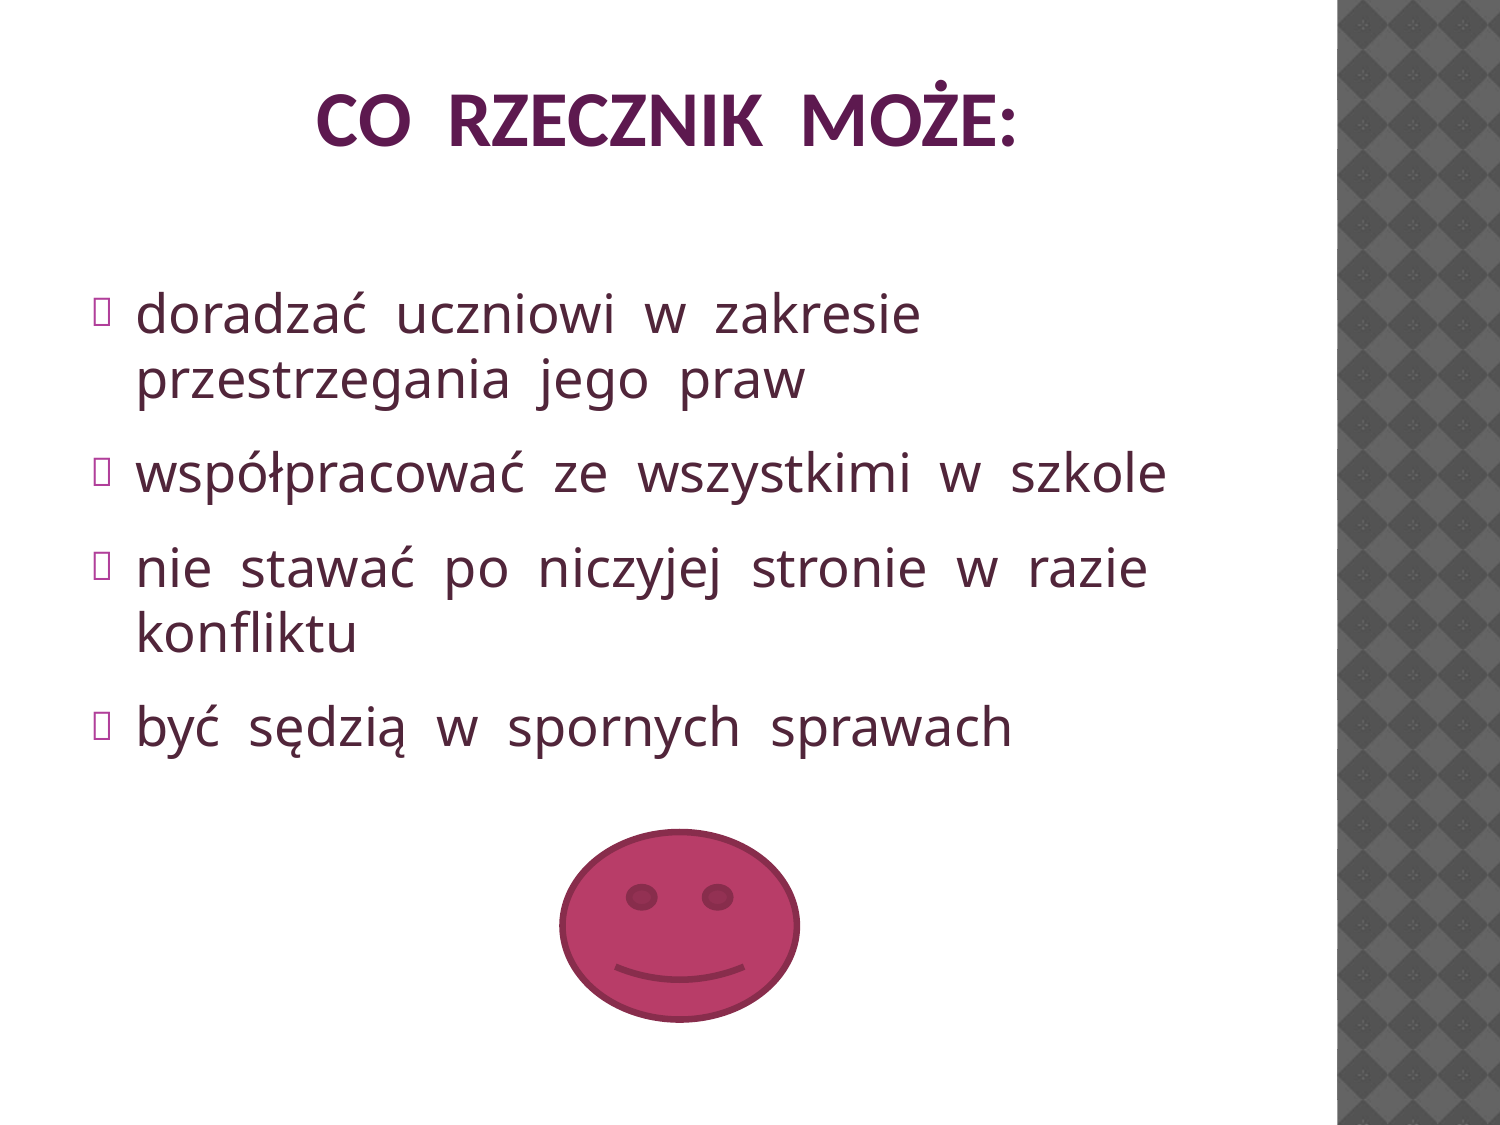

# CO RZECZNIK MOŻE:
doradzać uczniowi w zakresie przestrzegania jego praw
współpracować ze wszystkimi w szkole
nie stawać po niczyjej stronie w razie konfliktu
być sędzią w spornych sprawach